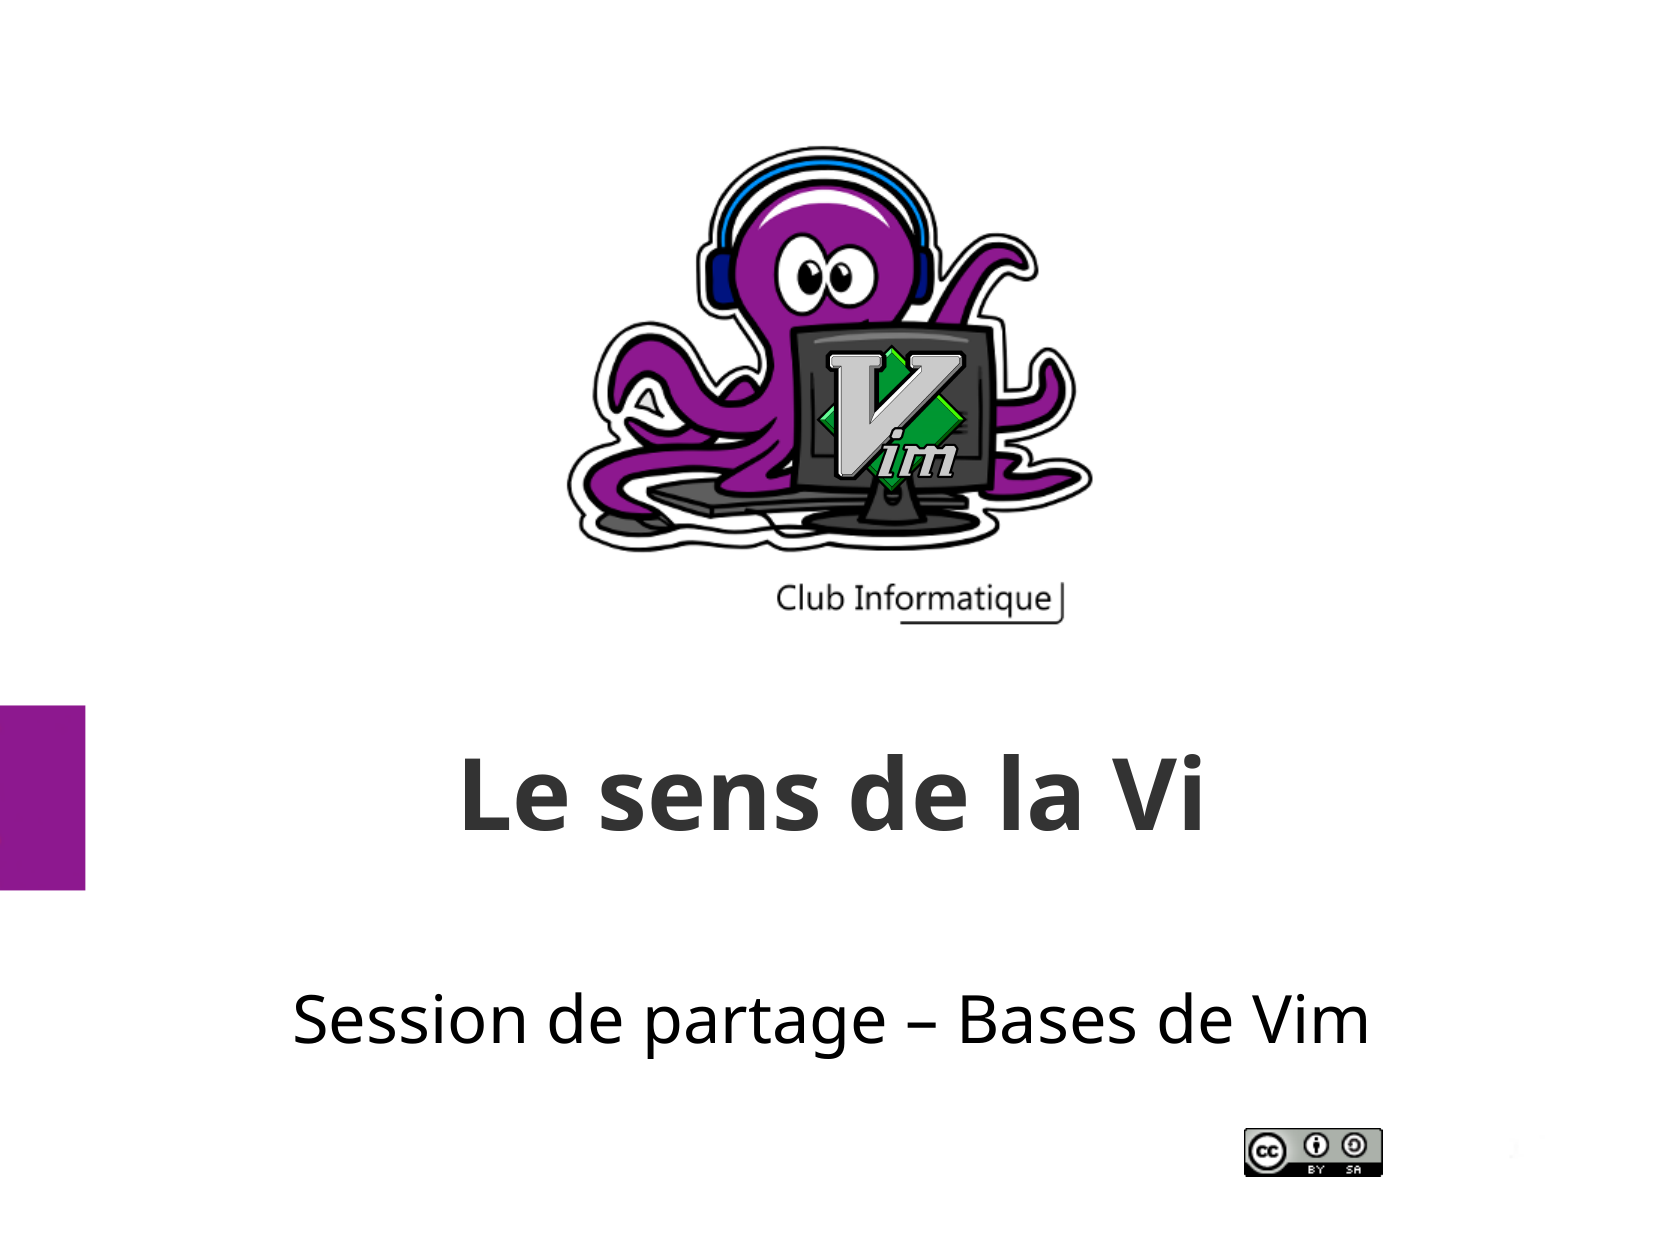

# Le sens de la Vi
Session de partage – Bases de Vim